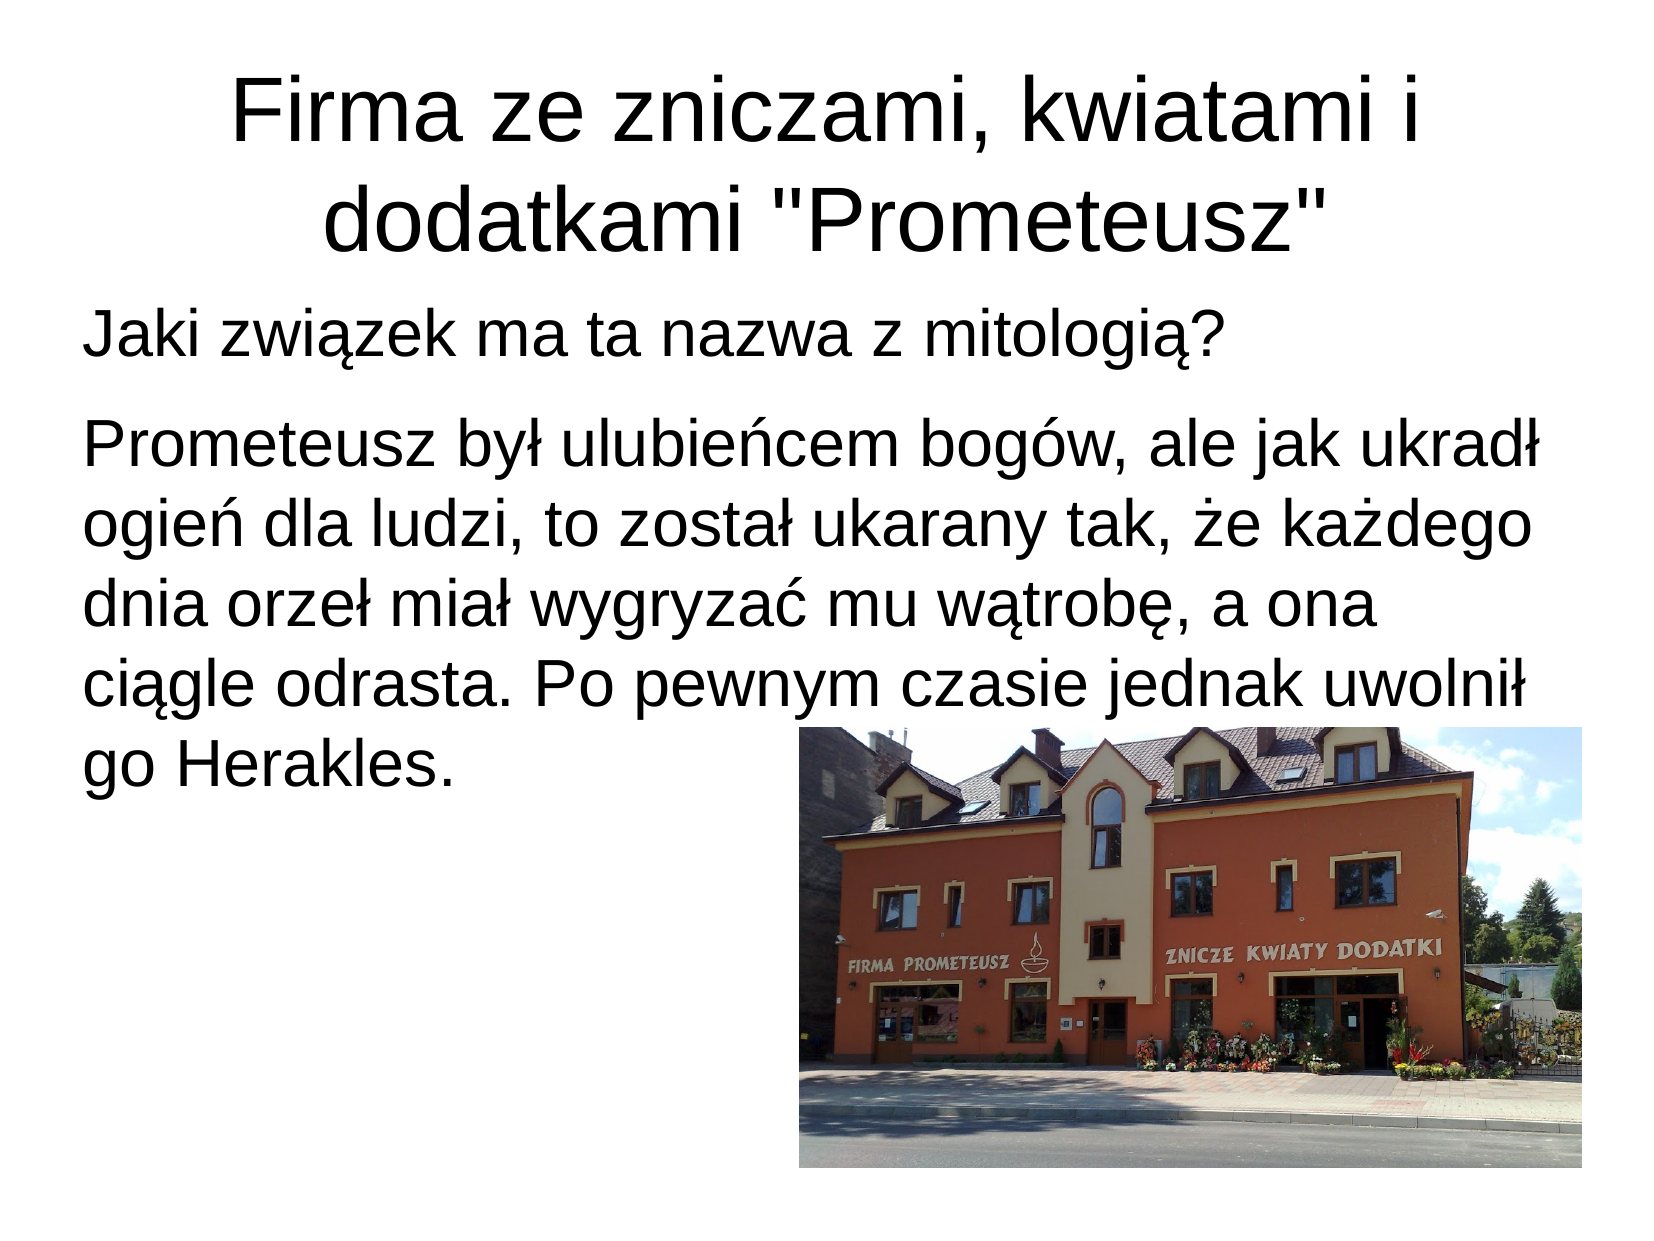

# Firma ze zniczami, kwiatami i dodatkami ''Prometeusz''
Jaki związek ma ta nazwa z mitologią?
Prometeusz był ulubieńcem bogów, ale jak ukradł ogień dla ludzi, to został ukarany tak, że każdego dnia orzeł miał wygryzać mu wątrobę, a ona ciągle odrasta. Po pewnym czasie jednak uwolnił go Herakles.